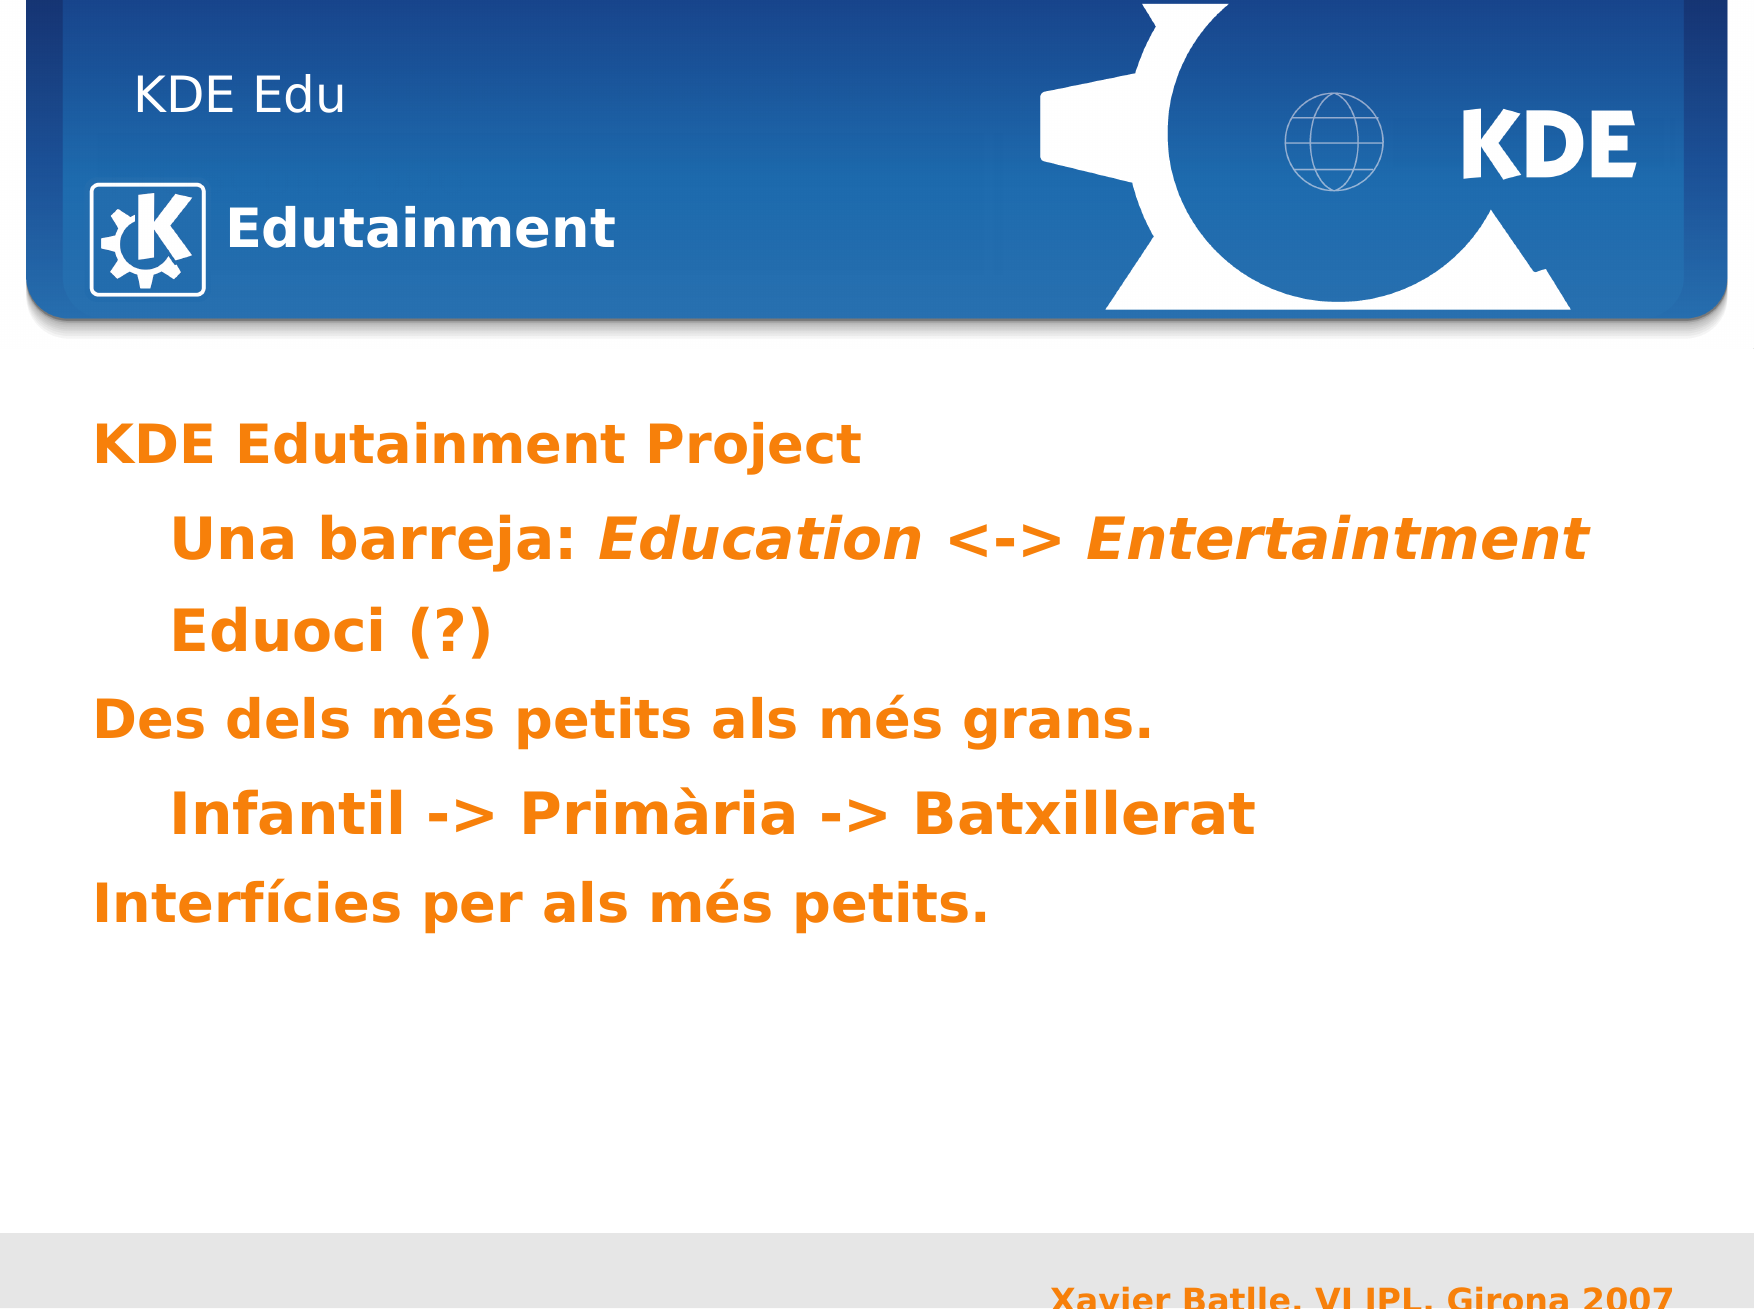

# Edutainment
KDE Edutainment Project
Una barreja: Education <-> Entertaintment
Eduoci (?)
Des dels més petits als més grans.
Infantil -> Primària -> Batxillerat
Interfícies per als més petits.